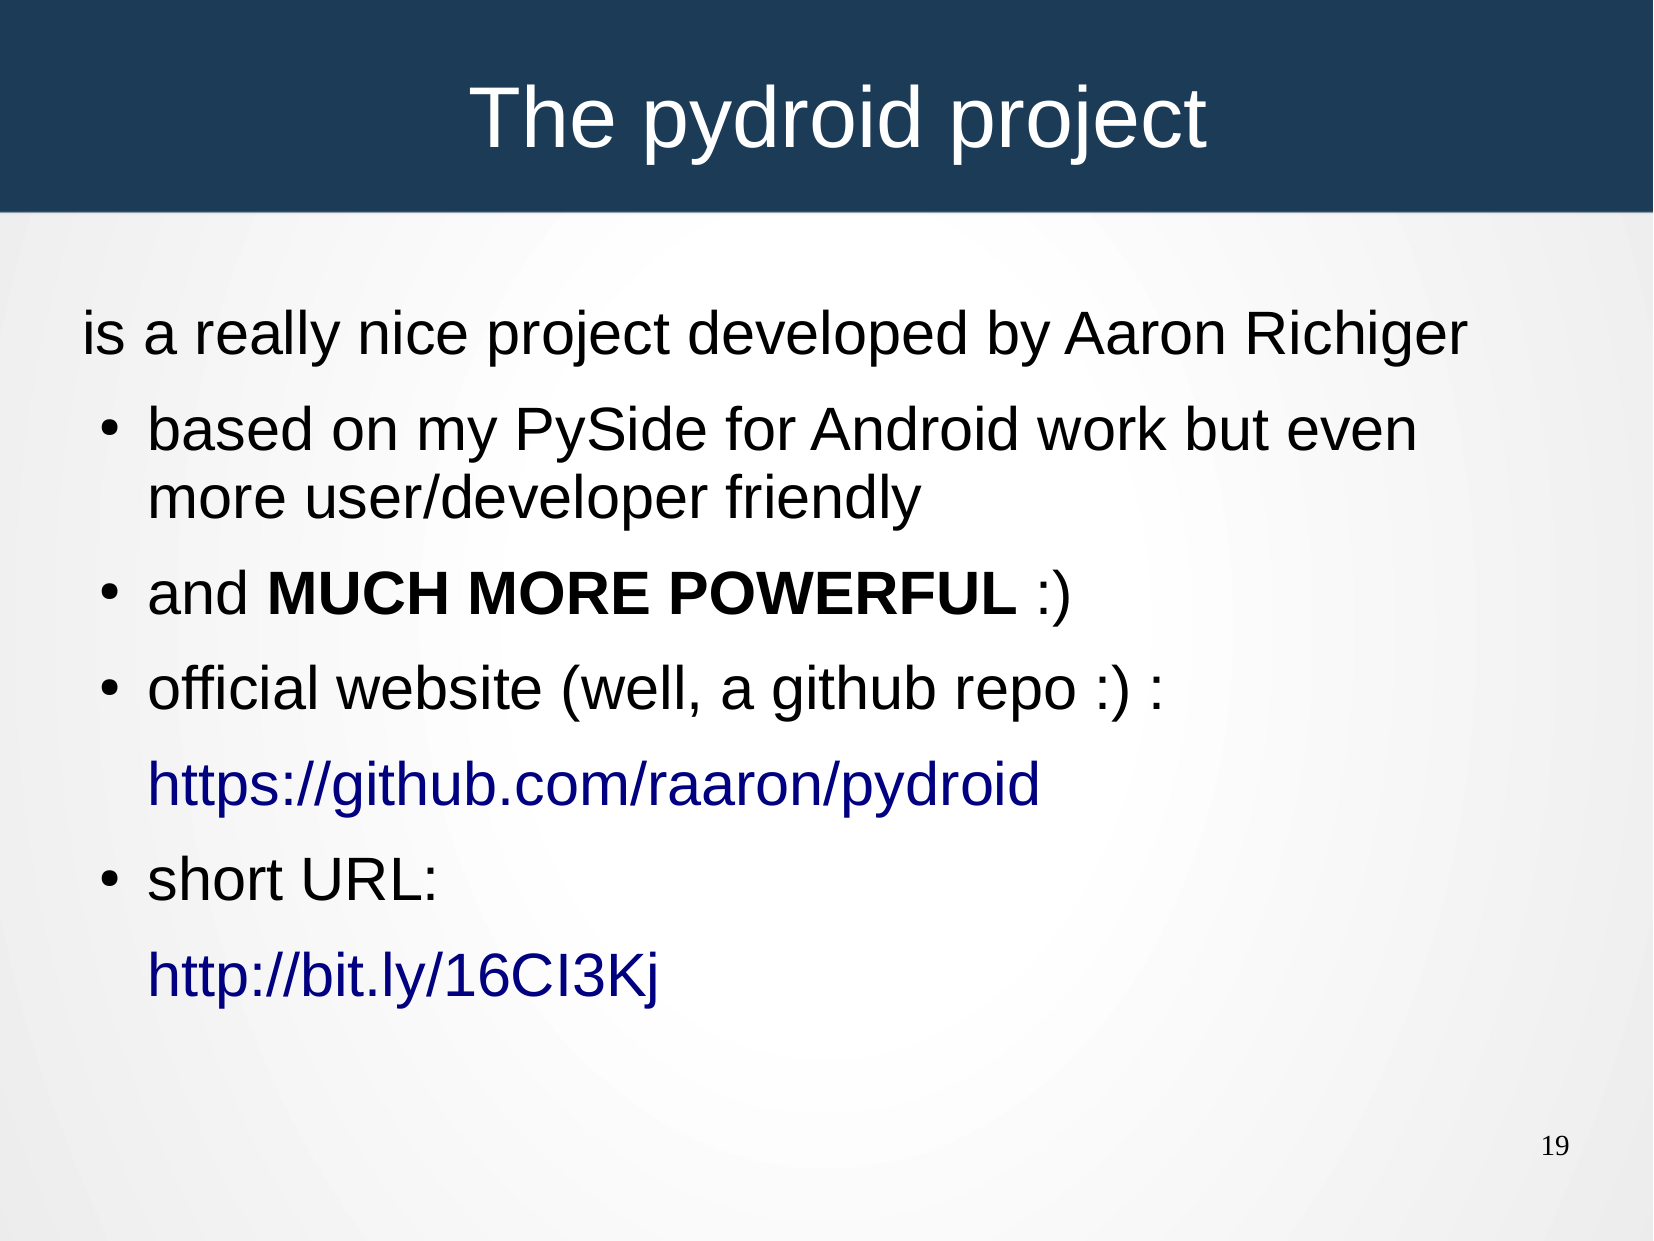

# The pydroid project
is a really nice project developed by Aaron Richiger
based on my PySide for Android work but even more user/developer friendly
and MUCH MORE POWERFUL :)
official website (well, a github repo :) :
https://github.com/raaron/pydroid
short URL:
http://bit.ly/16CI3Kj
19